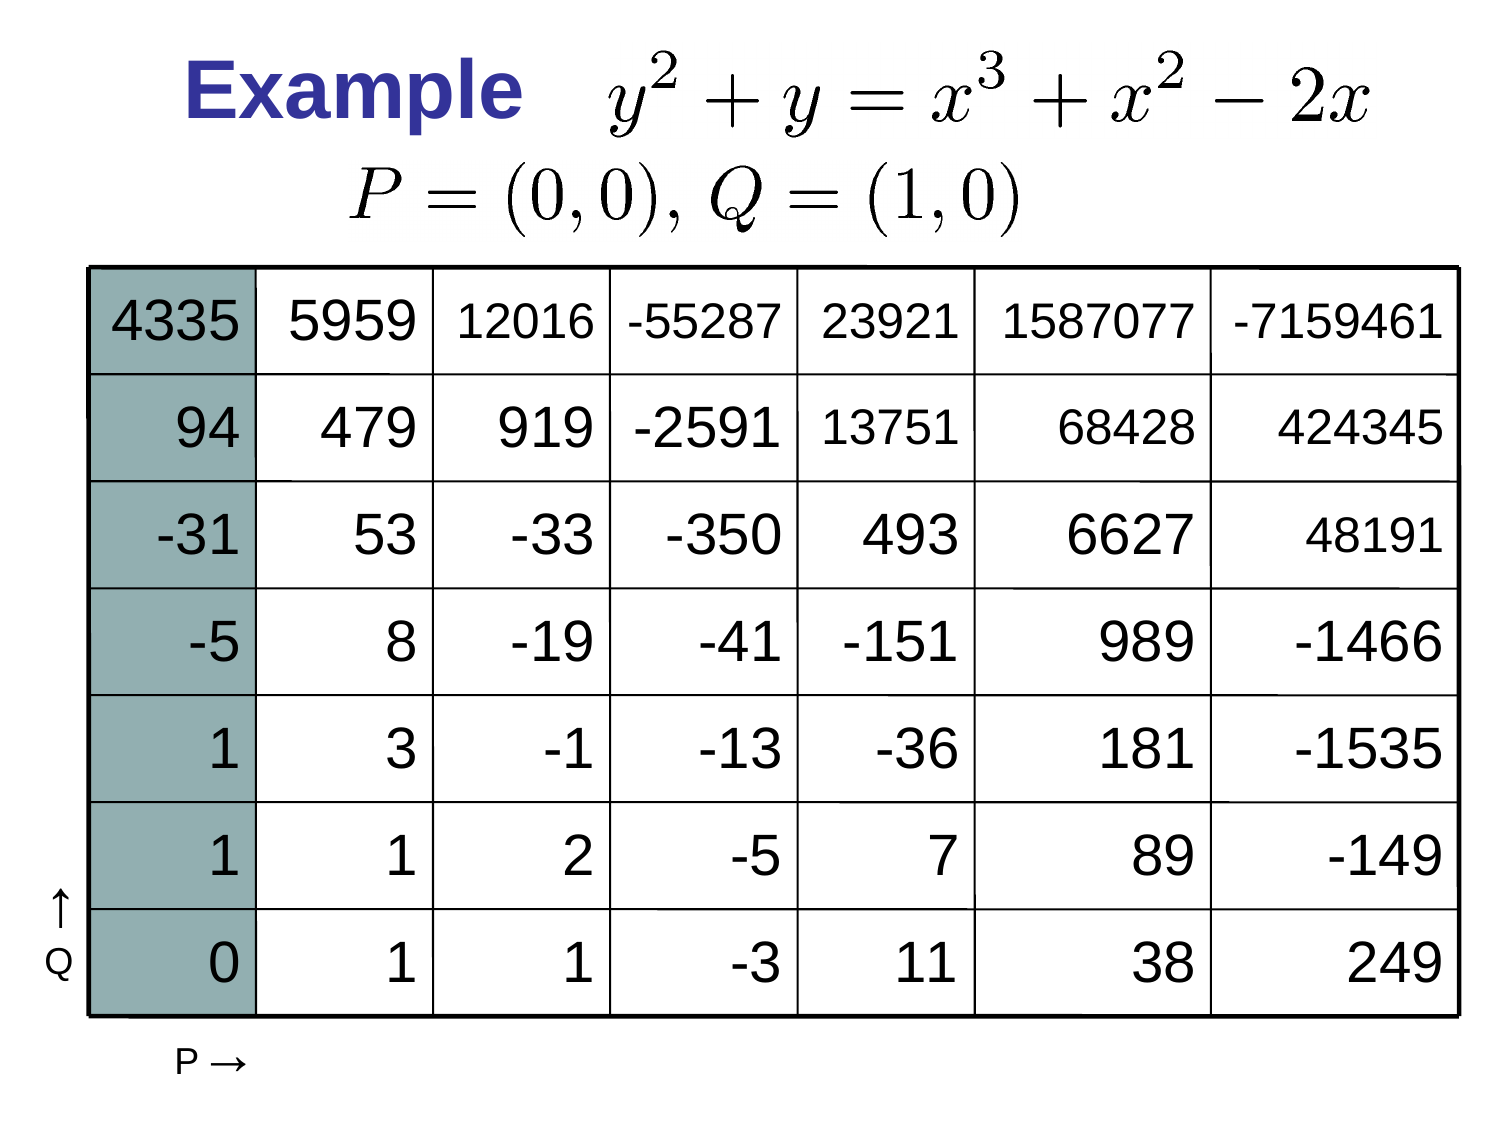

# Example
4335
5959
12016
-55287
23921
1587077
-7159461
94
479
919
-2591
13751
68428
424345
-31
53
-33
-350
493
6627
48191
-5
8
-19
-41
-151
989
-1466
1
3
-1
-13
-36
181
-1535
1
1
2
-5
7
89
-149
0
1
1
-3
11
38
249
↑
Q
P→